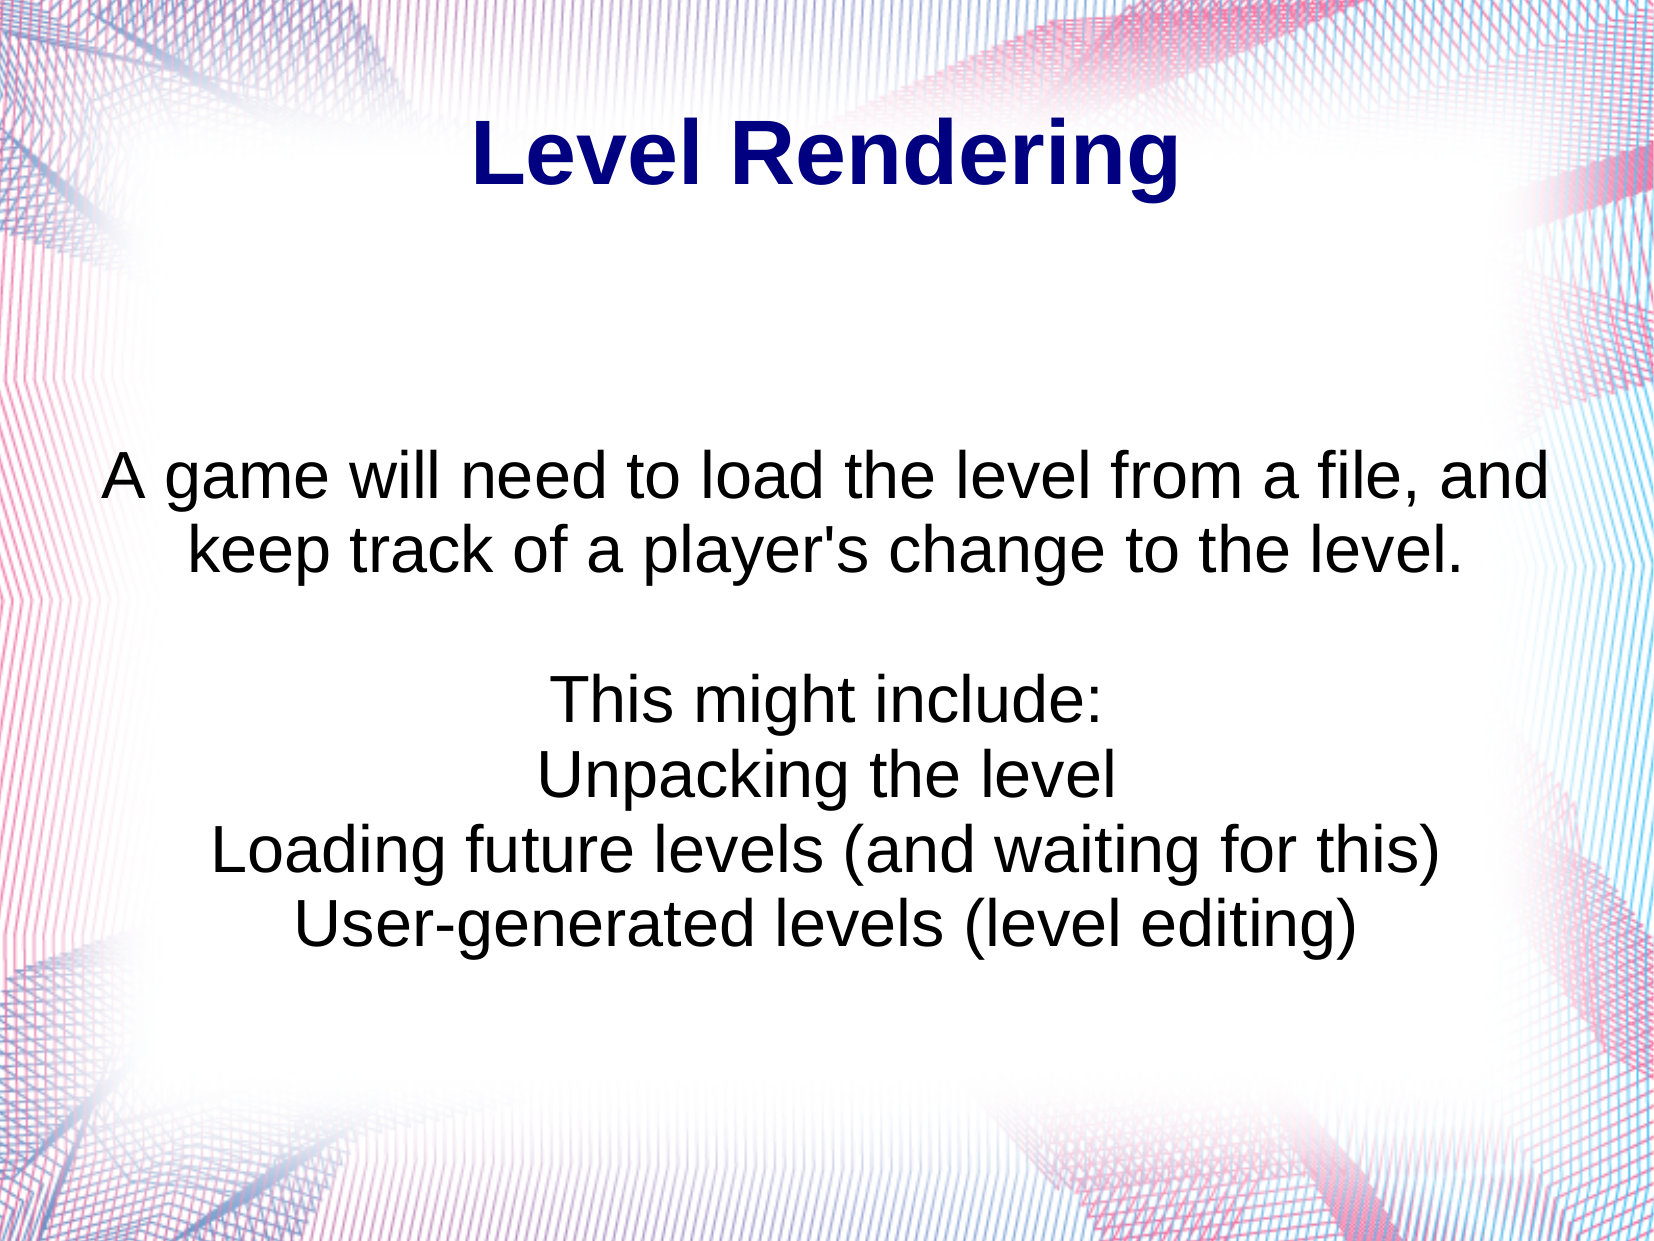

# Level Rendering
A game will need to load the level from a file, and keep track of a player's change to the level.
This might include:
Unpacking the level
Loading future levels (and waiting for this)
User-generated levels (level editing)